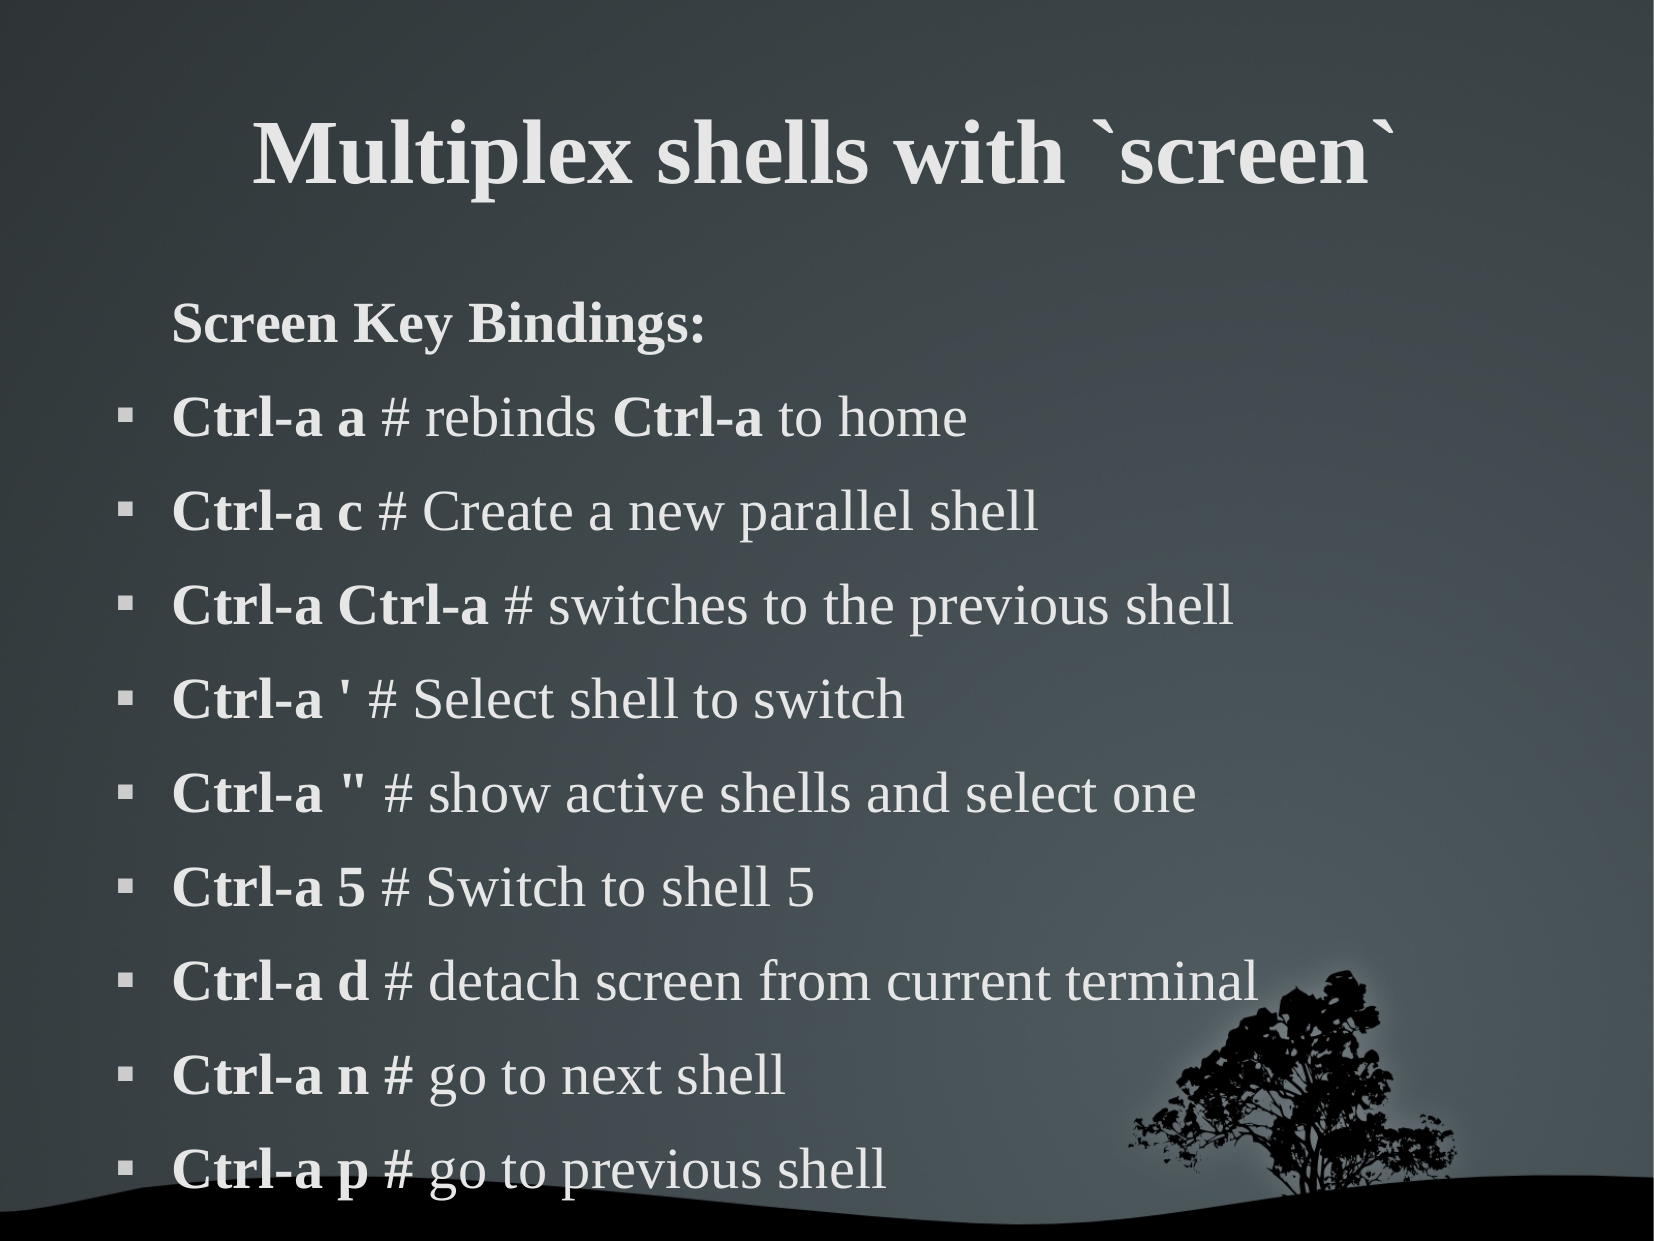

# Multiplex shells with `screen`
Screen Key Bindings:
Ctrl-a a # rebinds Ctrl-a to home
Ctrl-a c # Create a new parallel shell
Ctrl-a Ctrl-a # switches to the previous shell
Ctrl-a ' # Select shell to switch
Ctrl-a " # show active shells and select one
Ctrl-a 5 # Switch to shell 5
Ctrl-a d # detach screen from current terminal
Ctrl-a n # go to next shell
Ctrl-a p # go to previous shell